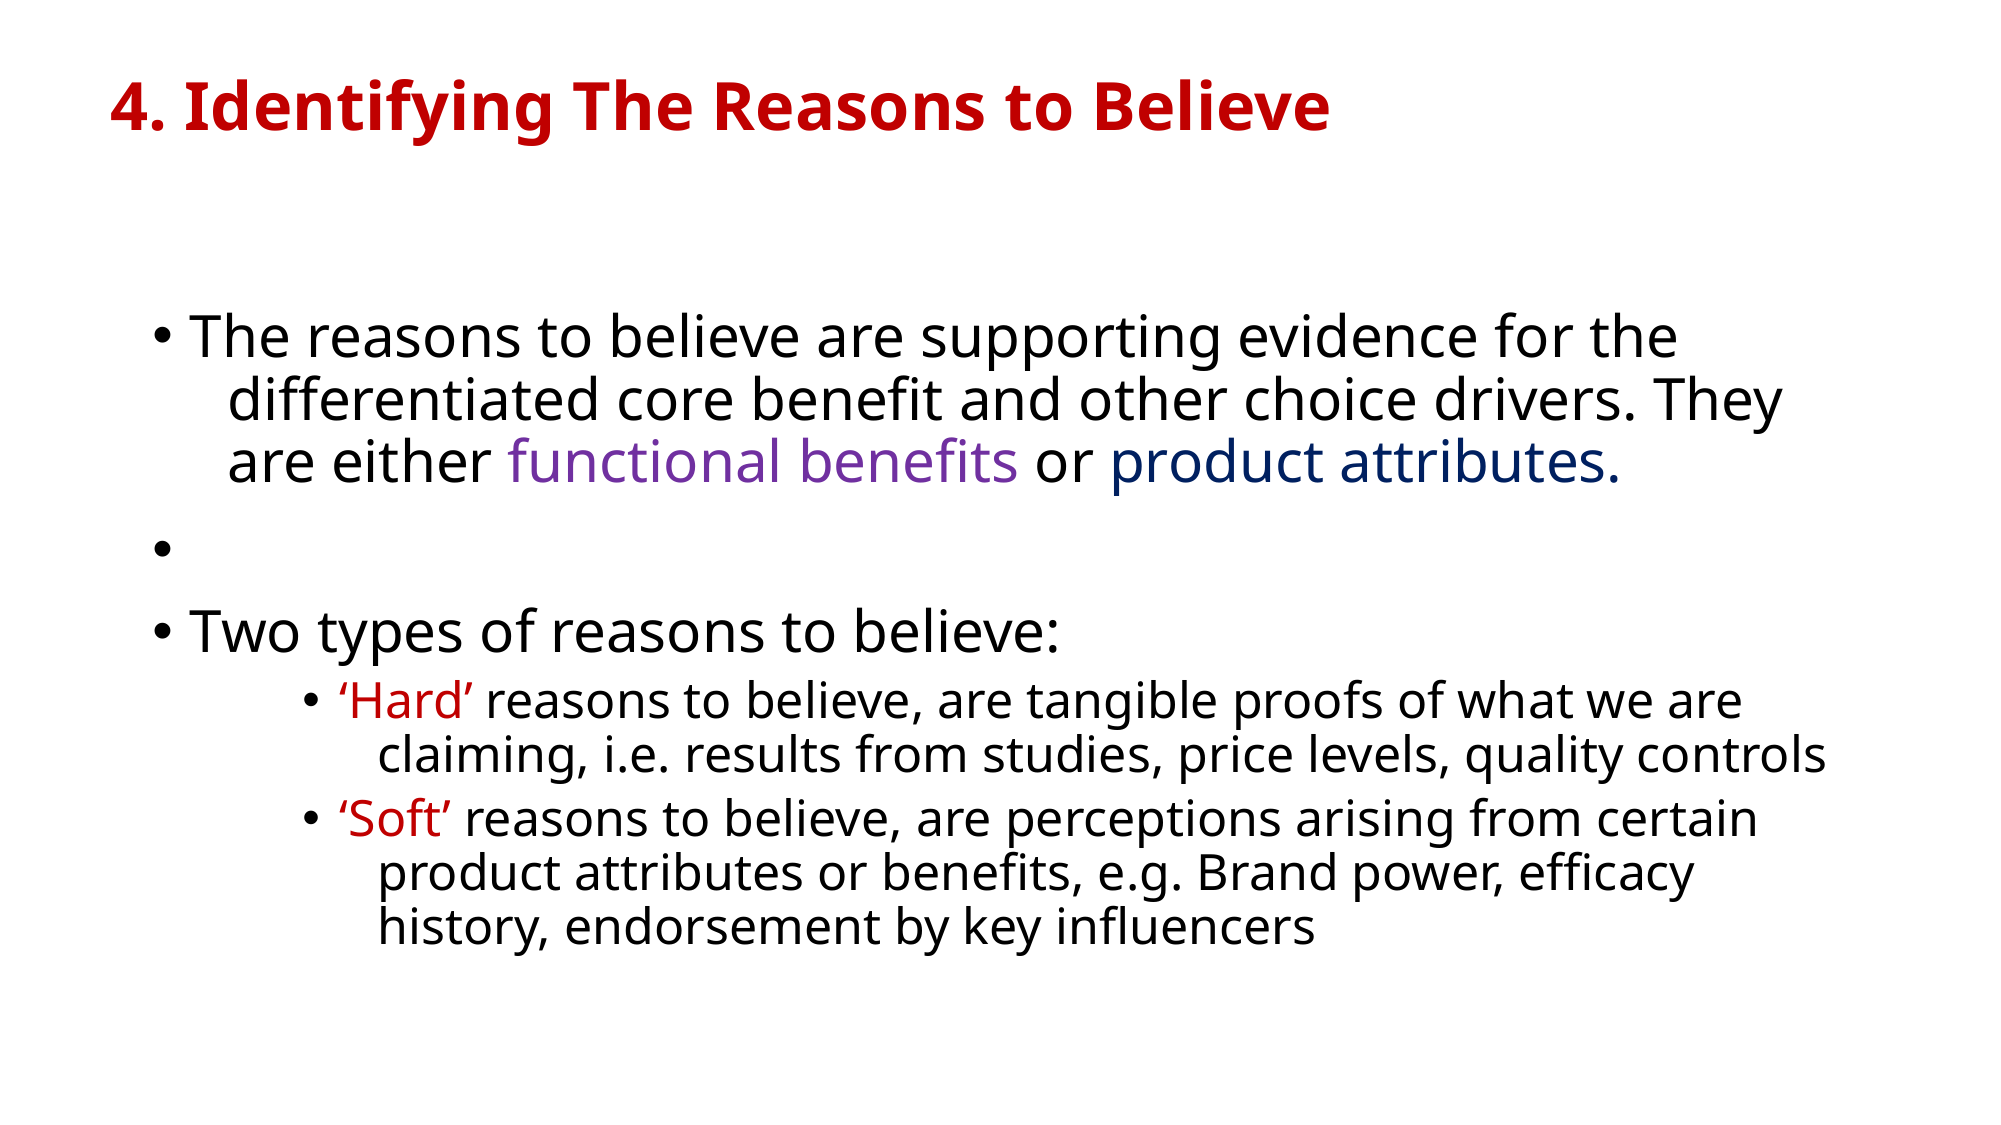

# 4. Identifying The Reasons to Believe
The reasons to believe are supporting evidence for the differentiated core benefit and other choice drivers. They are either functional benefits or product attributes.
Two types of reasons to believe:
‘Hard’ reasons to believe, are tangible proofs of what we are claiming, i.e. results from studies, price levels, quality controls
‘Soft’ reasons to believe, are perceptions arising from certain product attributes or benefits, e.g. Brand power, efficacy history, endorsement by key influencers